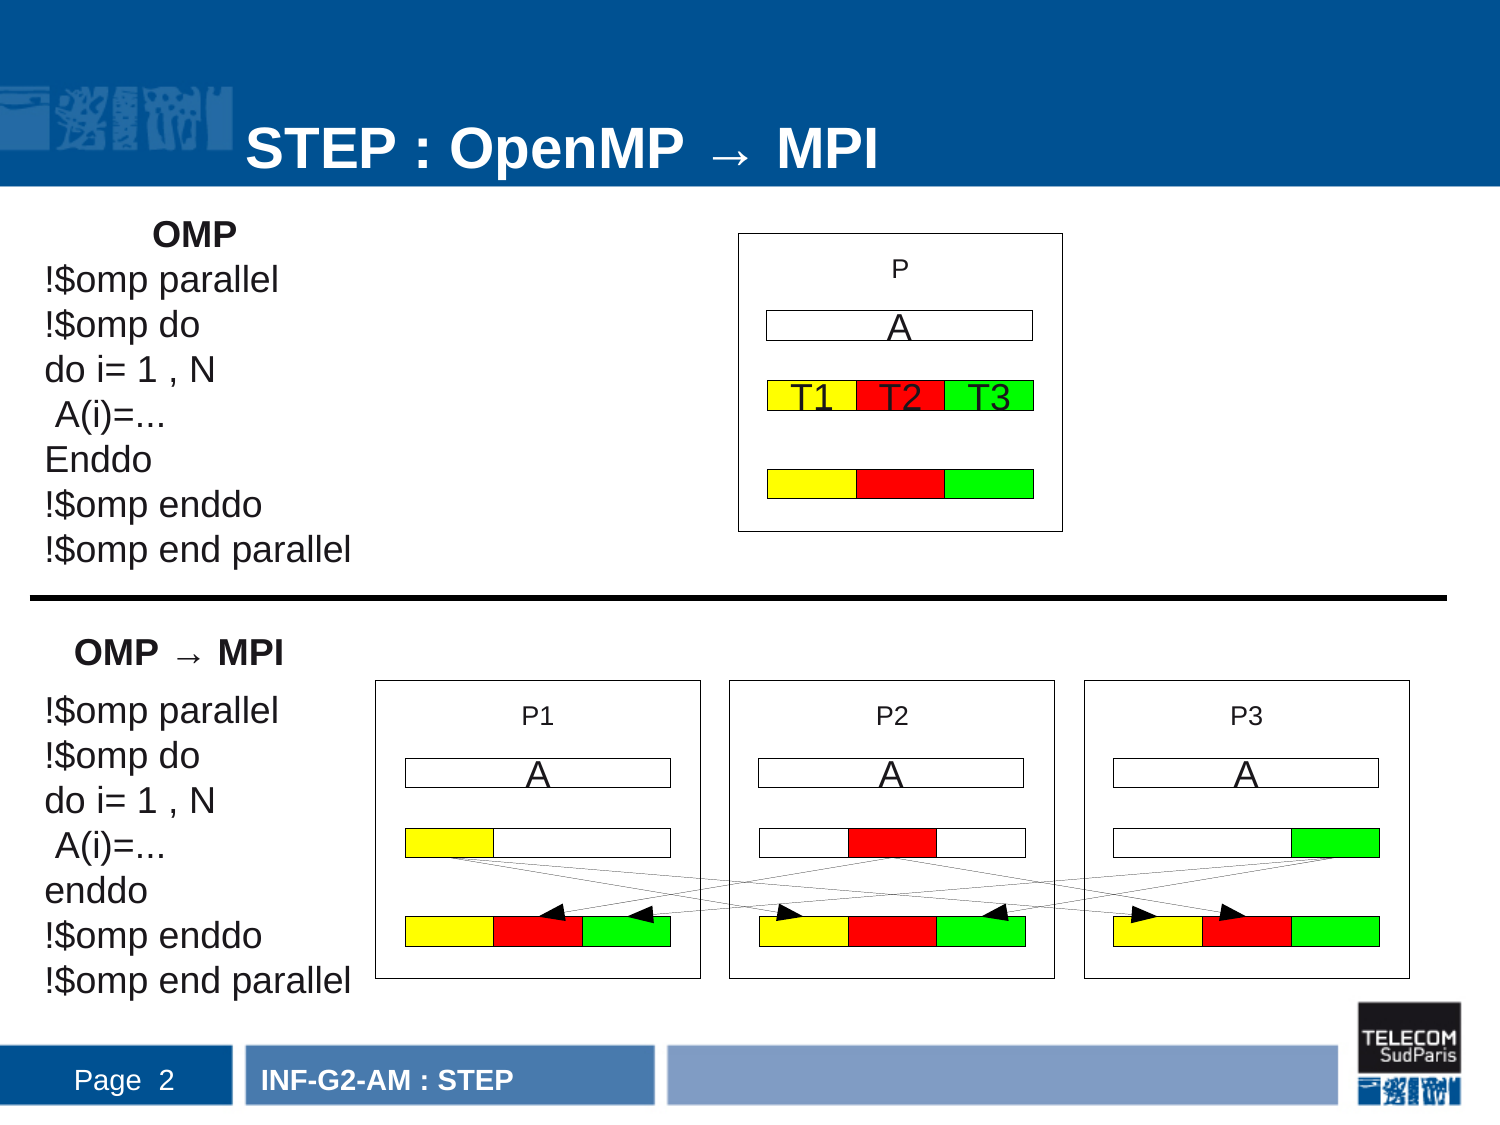

# STEP : OpenMP → MPI
OMP
P
!$omp parallel
!$omp do
do i= 1 , N
 A(i)=...
Enddo
!$omp enddo
!$omp end parallel
A
T1
T2
T3
OMP → MPI
!$omp parallel
!$omp do
do i= 1 , N
 A(i)=...
enddo
!$omp enddo
!$omp end parallel
P1
P2
P3
A
A
A
2